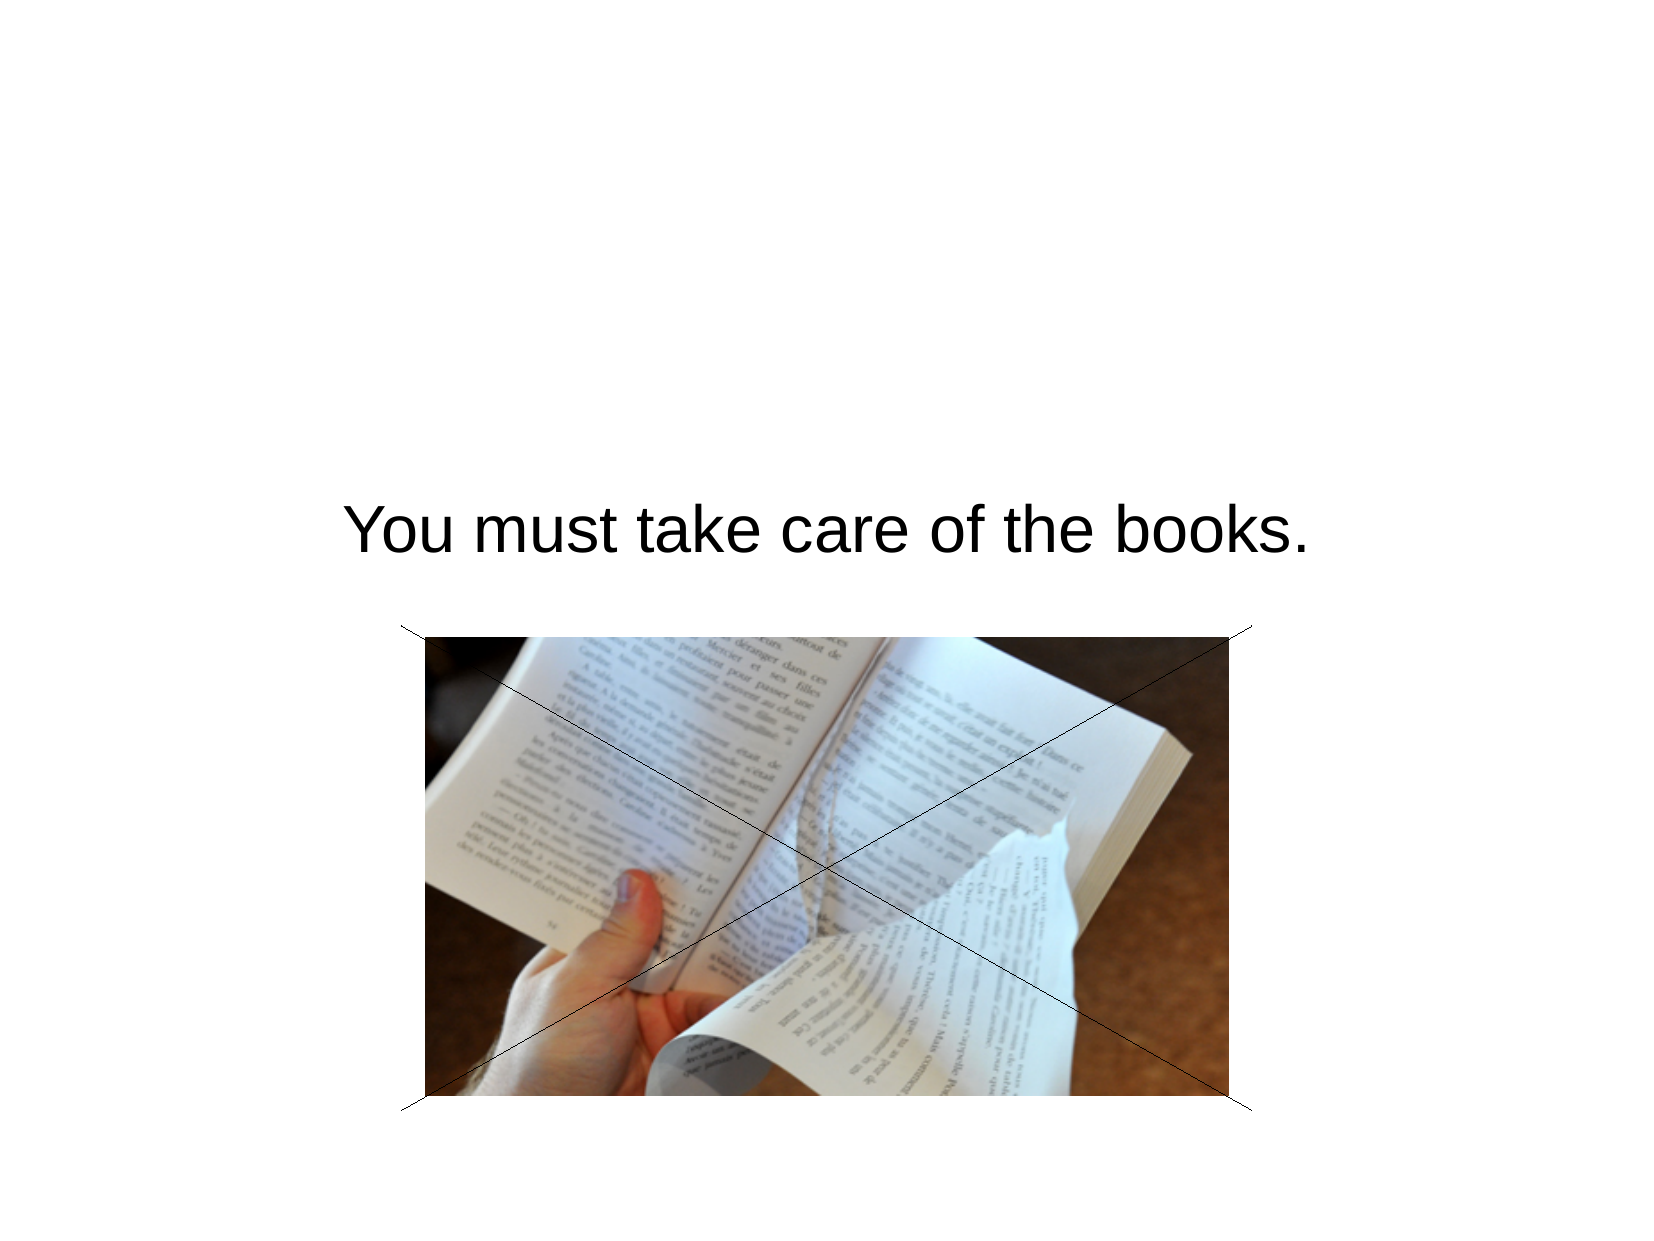

# You must take care of the books.